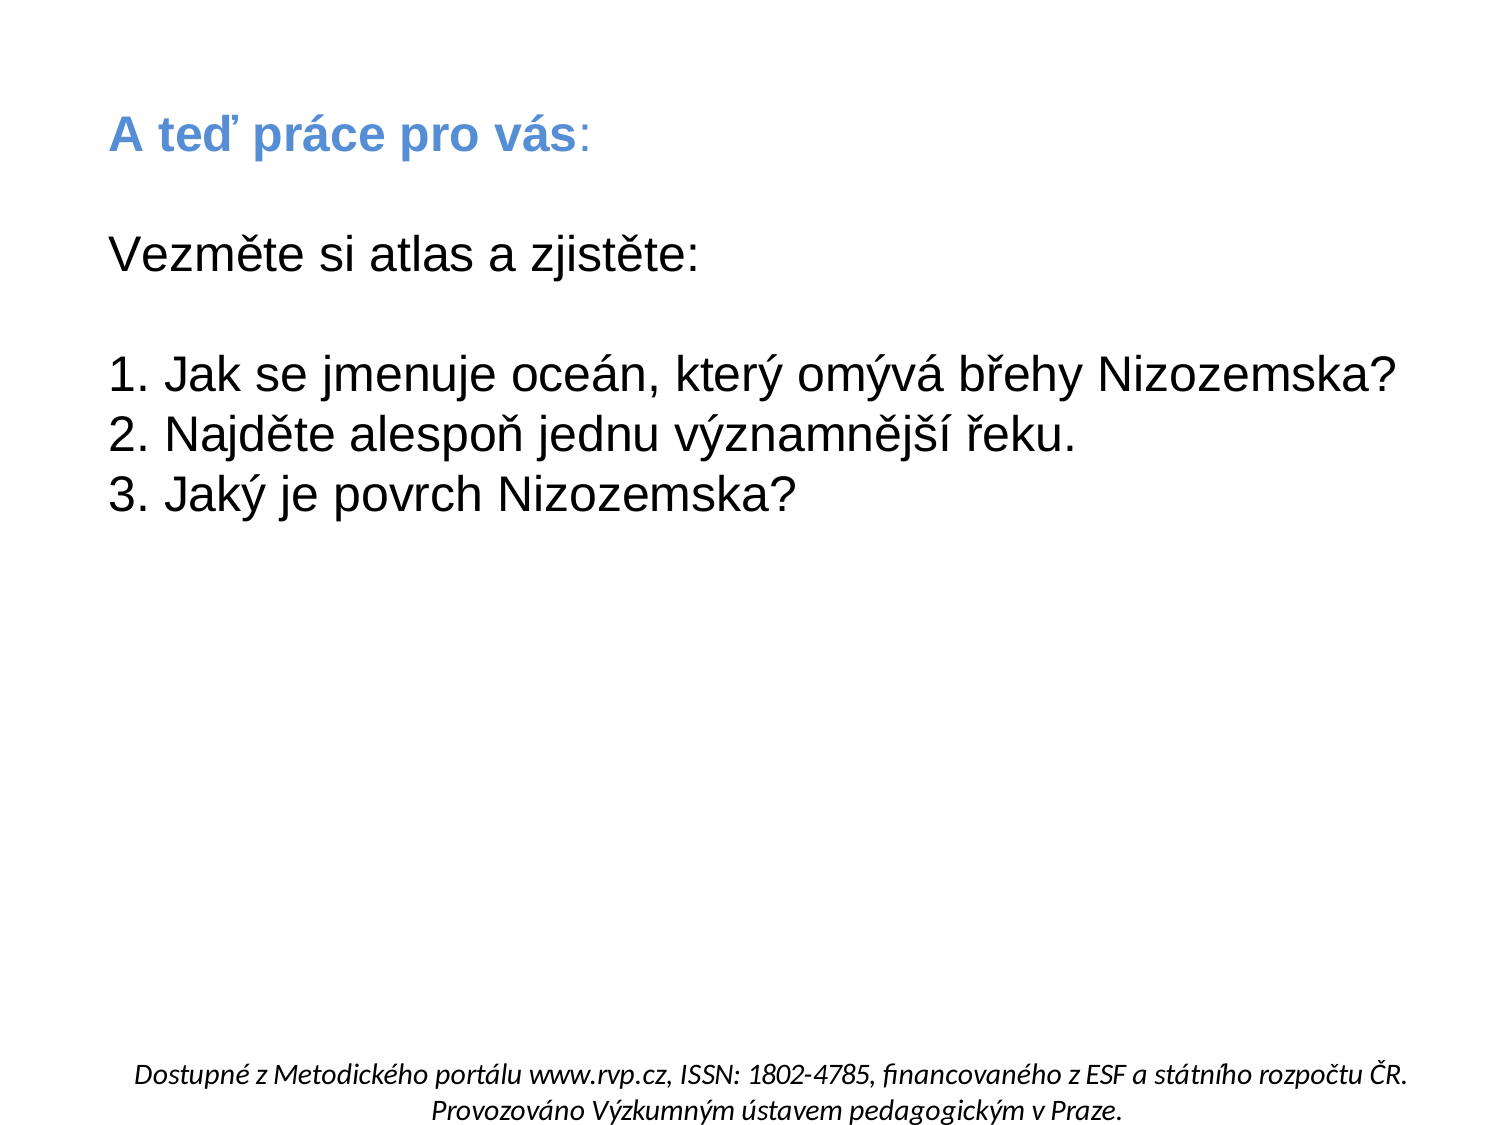

A teď práce pro vás:
Vezměte si atlas a zjistěte:
 Jak se jmenuje oceán, který omývá břehy Nizozemska?
 Najděte alespoň jednu významnější řeku.
 Jaký je povrch Nizozemska?